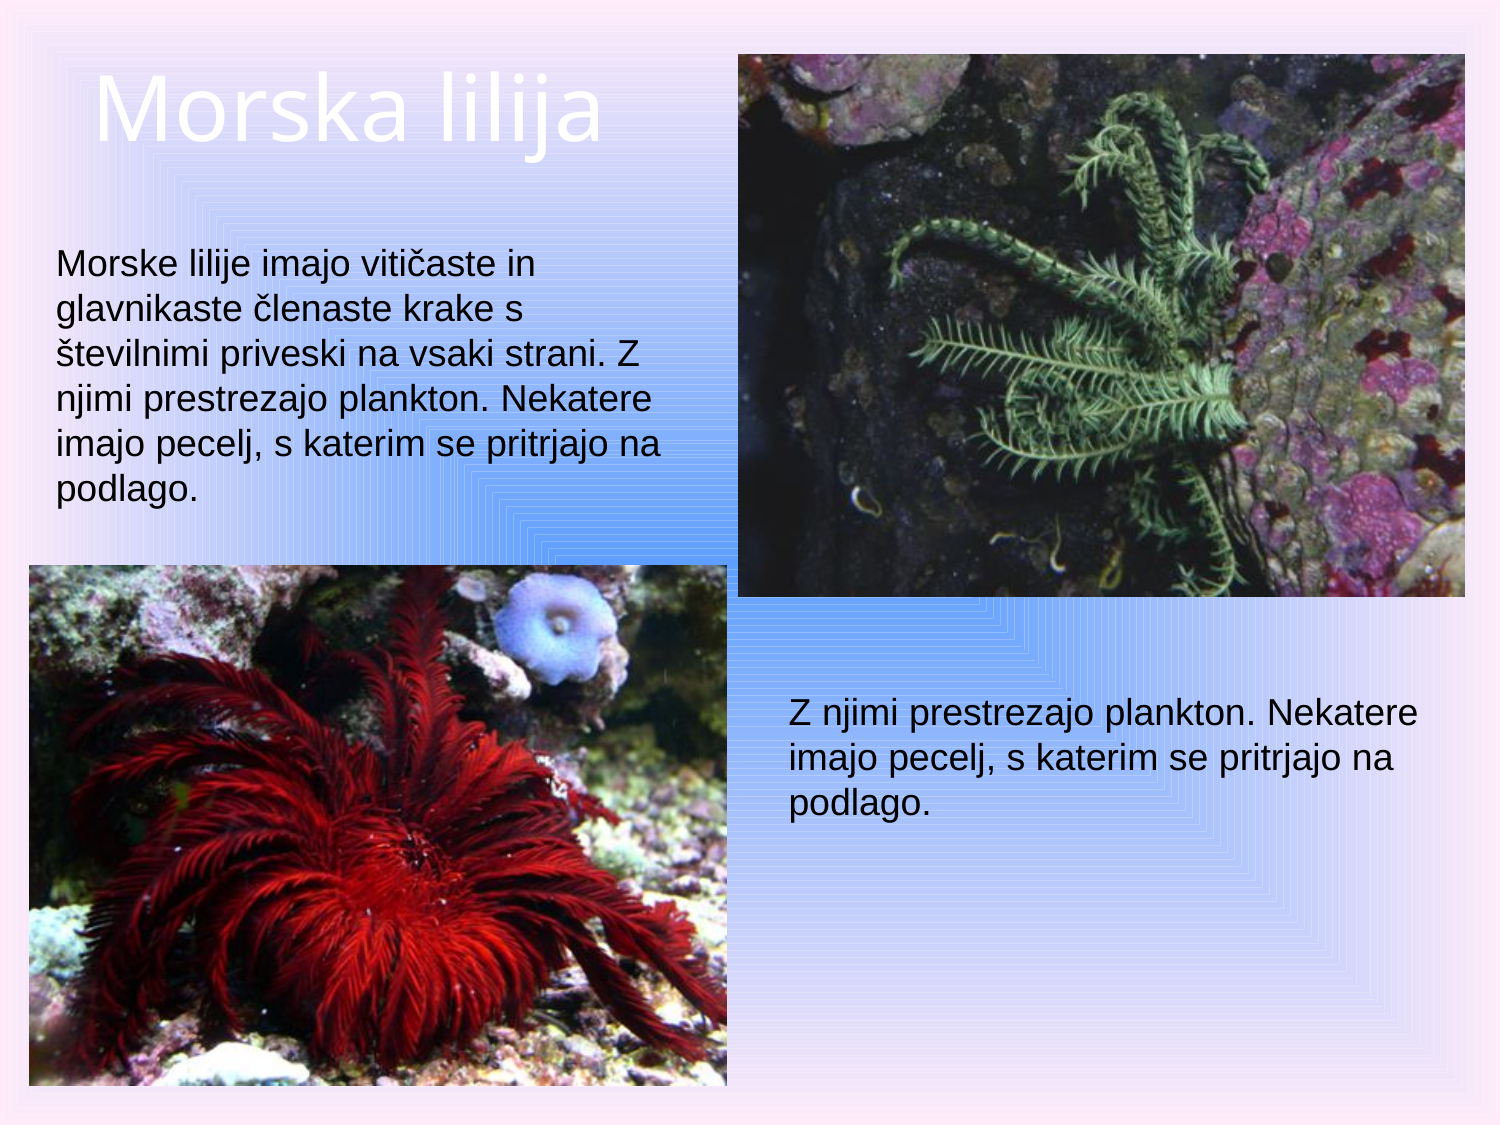

Morska lilija
Morske lilije imajo vitičaste in glavnikaste členaste krake s številnimi priveski na vsaki strani. Z njimi prestrezajo plankton. Nekatere imajo pecelj, s katerim se pritrjajo na podlago.
Z njimi prestrezajo plankton. Nekatere imajo pecelj, s katerim se pritrjajo na podlago.